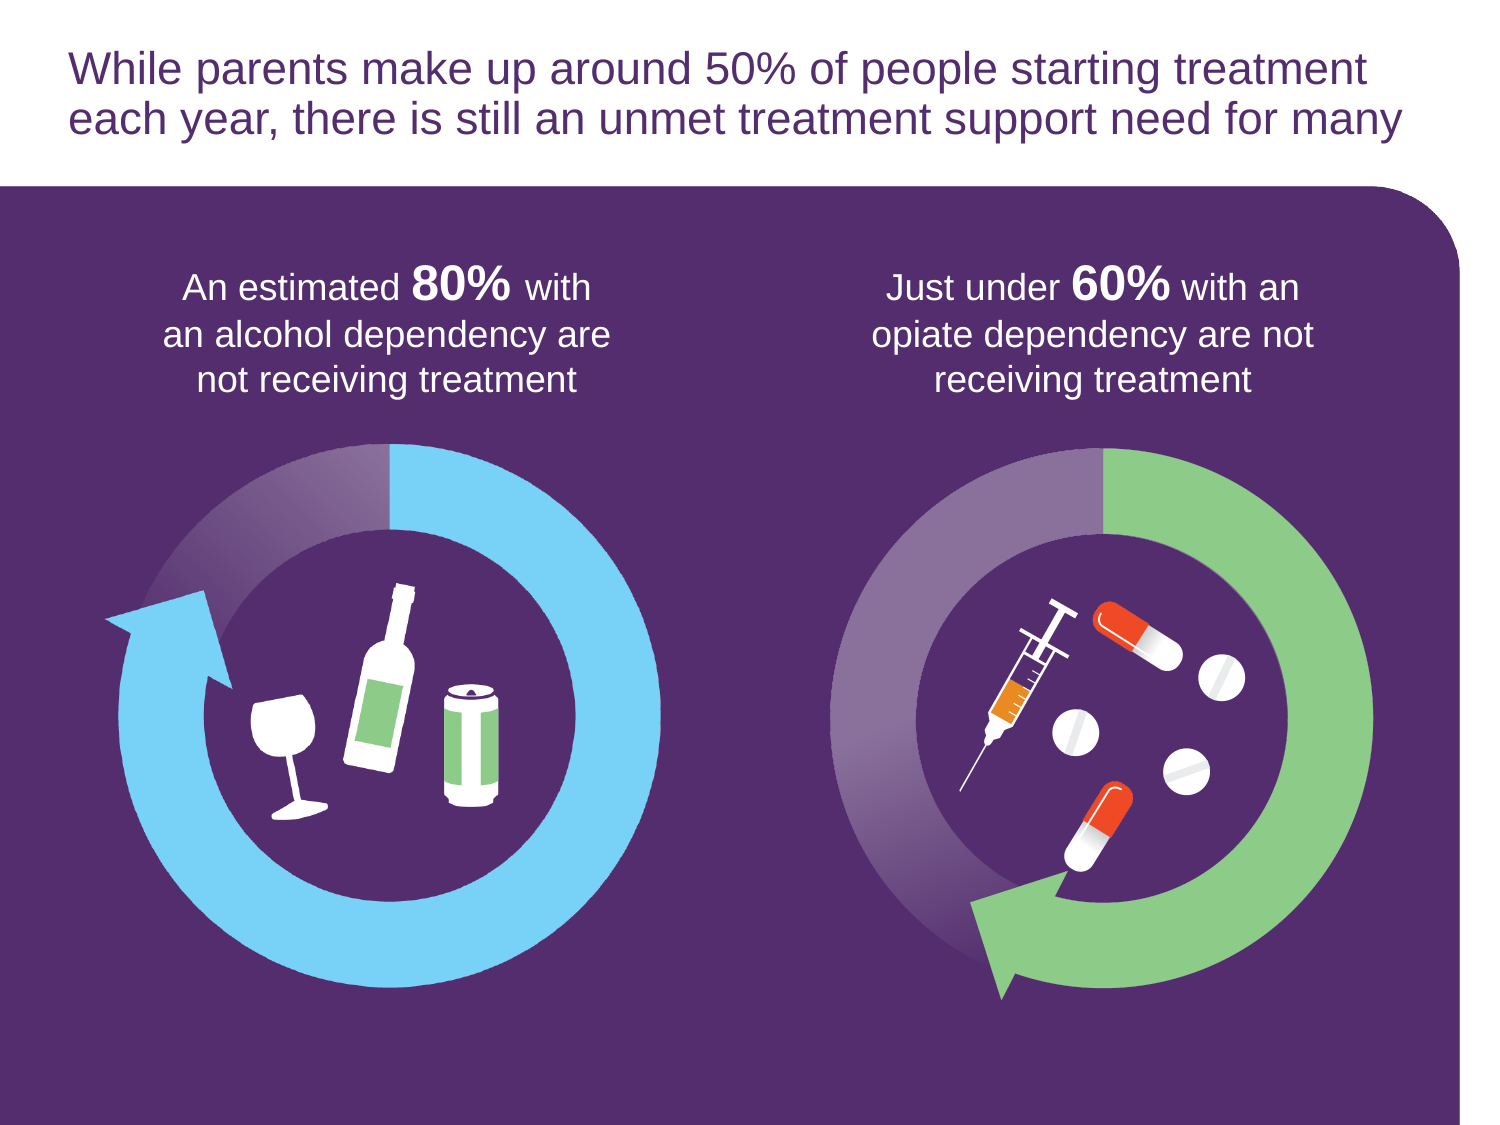

# While parents make up around 50% of people starting treatment each year, there is still an unmet treatment support need for many
An estimated 80% with an alcohol dependency are not receiving treatment
Just under 60% with an opiate dependency are not receiving treatment